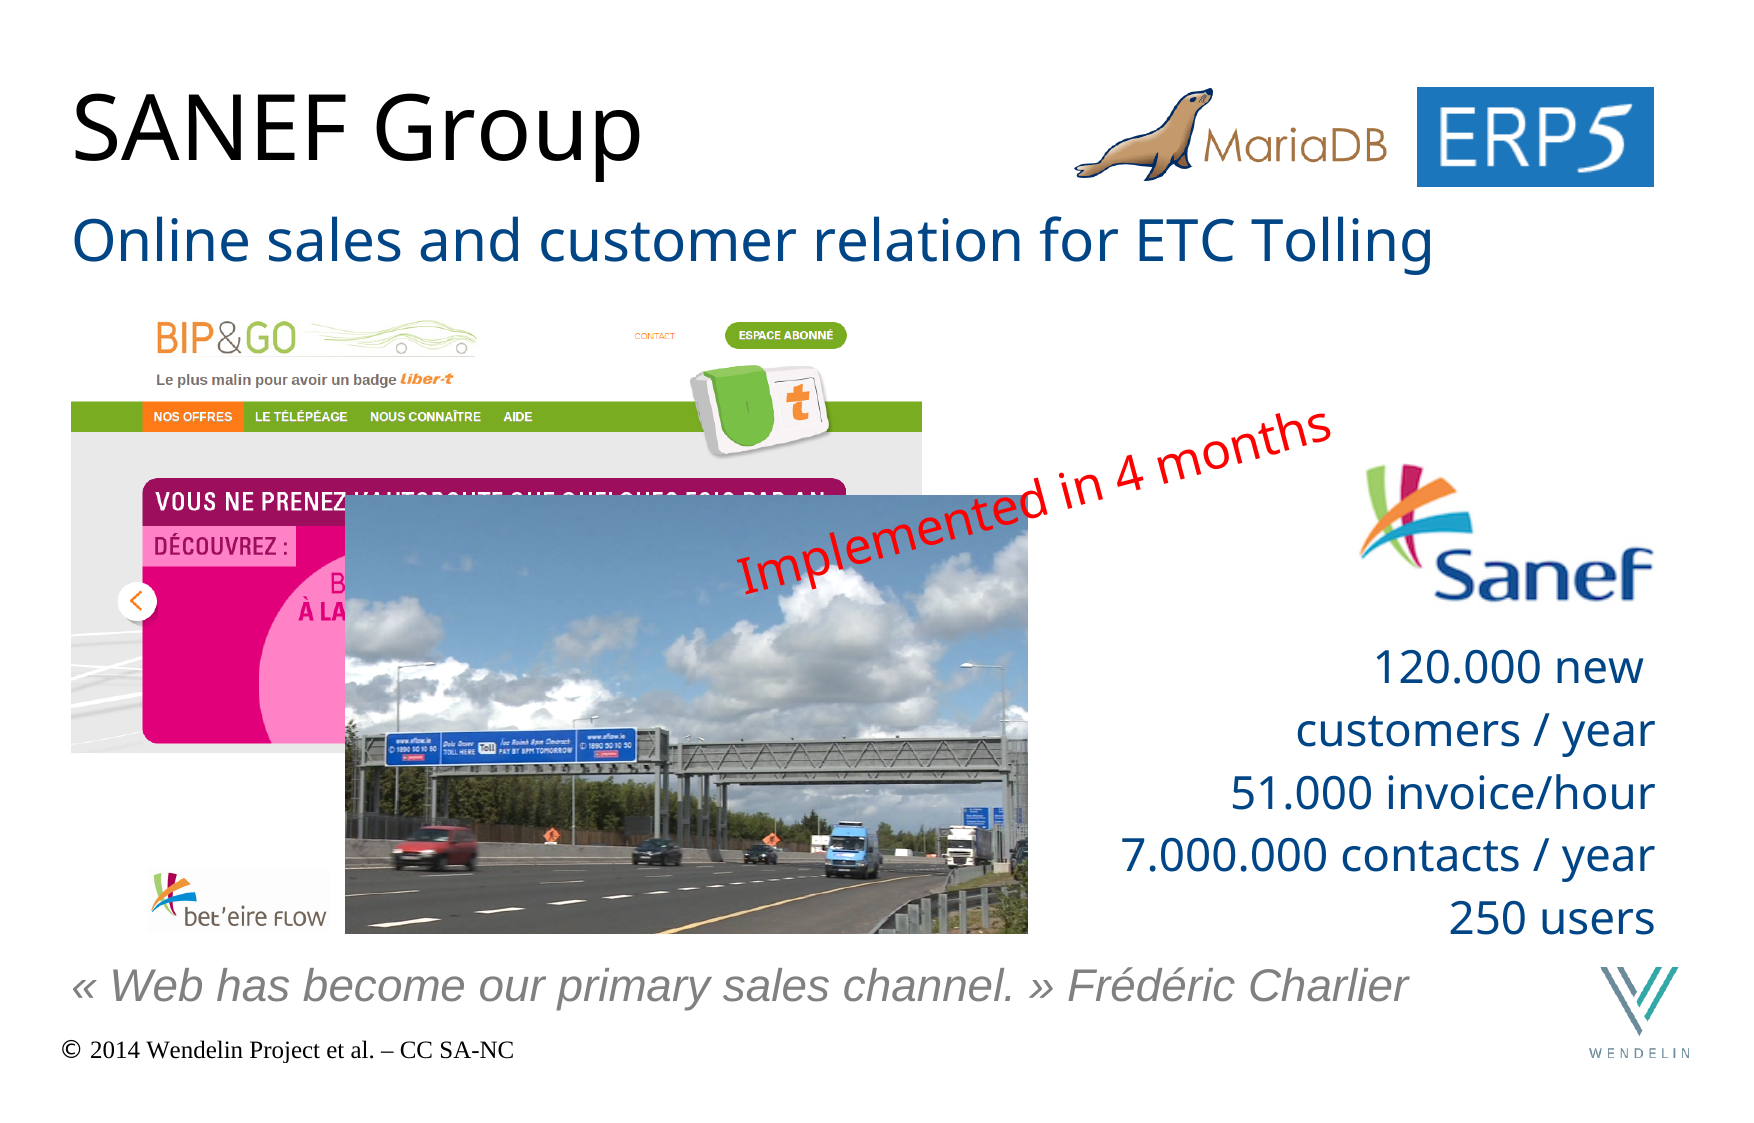

# SANEF Group
Online sales and customer relation for ETC Tolling
Implemented in 4 months
120.000 new
customers / year
51.000 invoice/hour
7.000.000 contacts / year
250 users
« Web has become our primary sales channel. » Frédéric Charlier